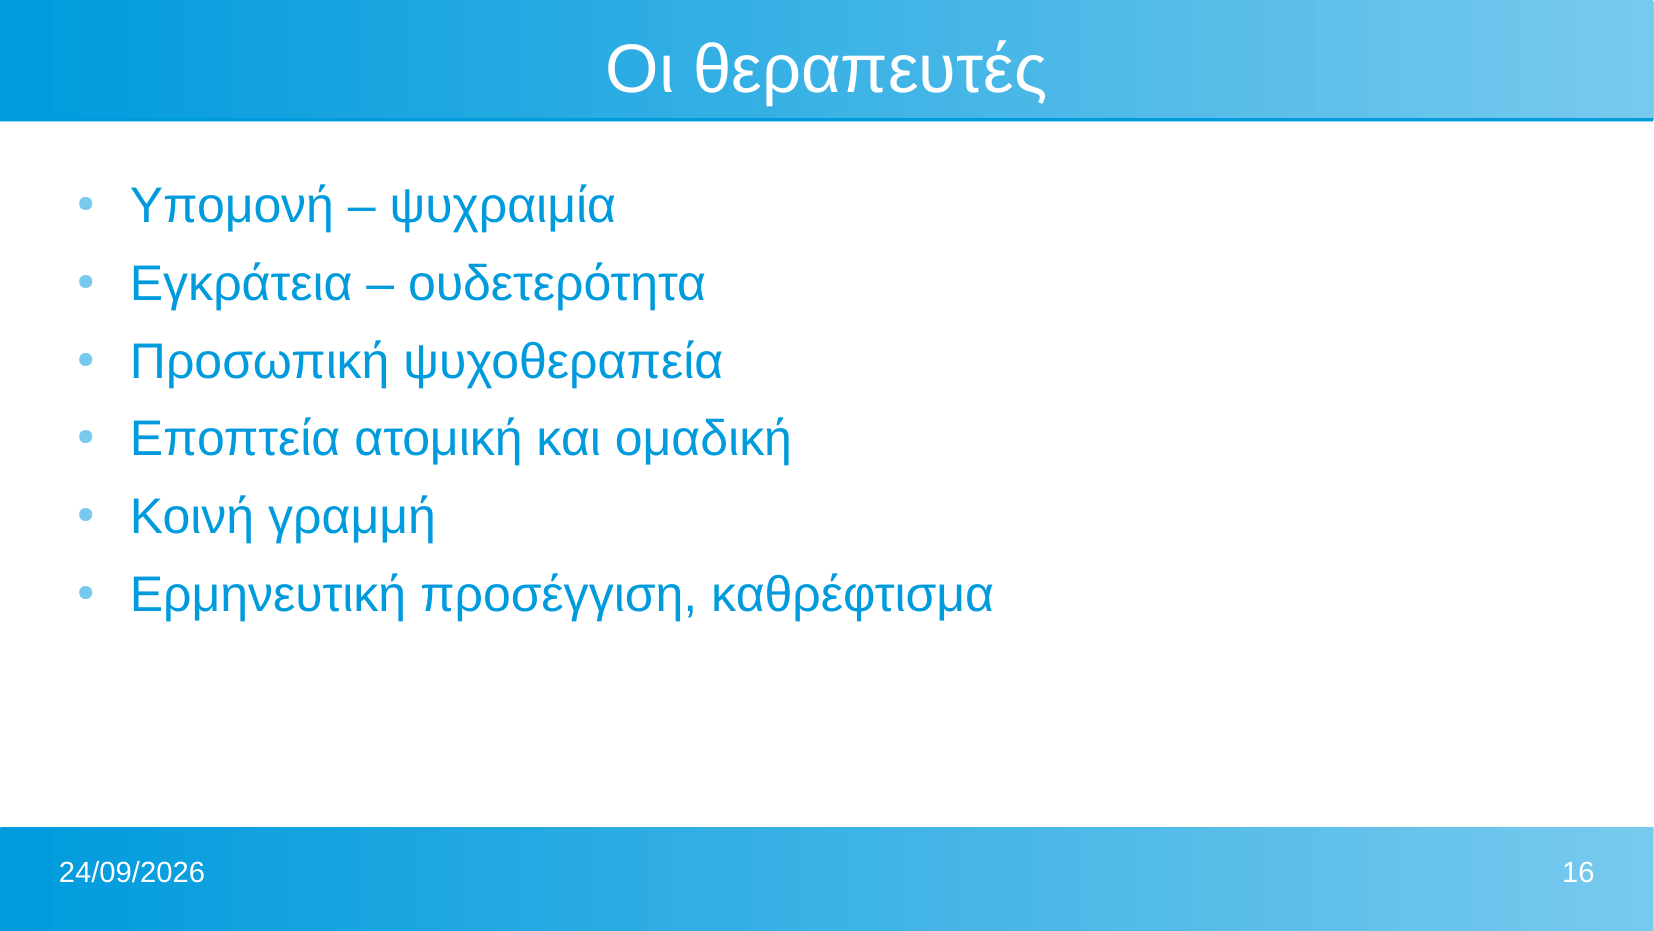

# Οι θεραπευτές
Υπομονή – ψυχραιμία
Εγκράτεια – ουδετερότητα
Προσωπική ψυχοθεραπεία
Εποπτεία ατομική και ομαδική
Κοινή γραμμή
Ερμηνευτική προσέγγιση, καθρέφτισμα
16